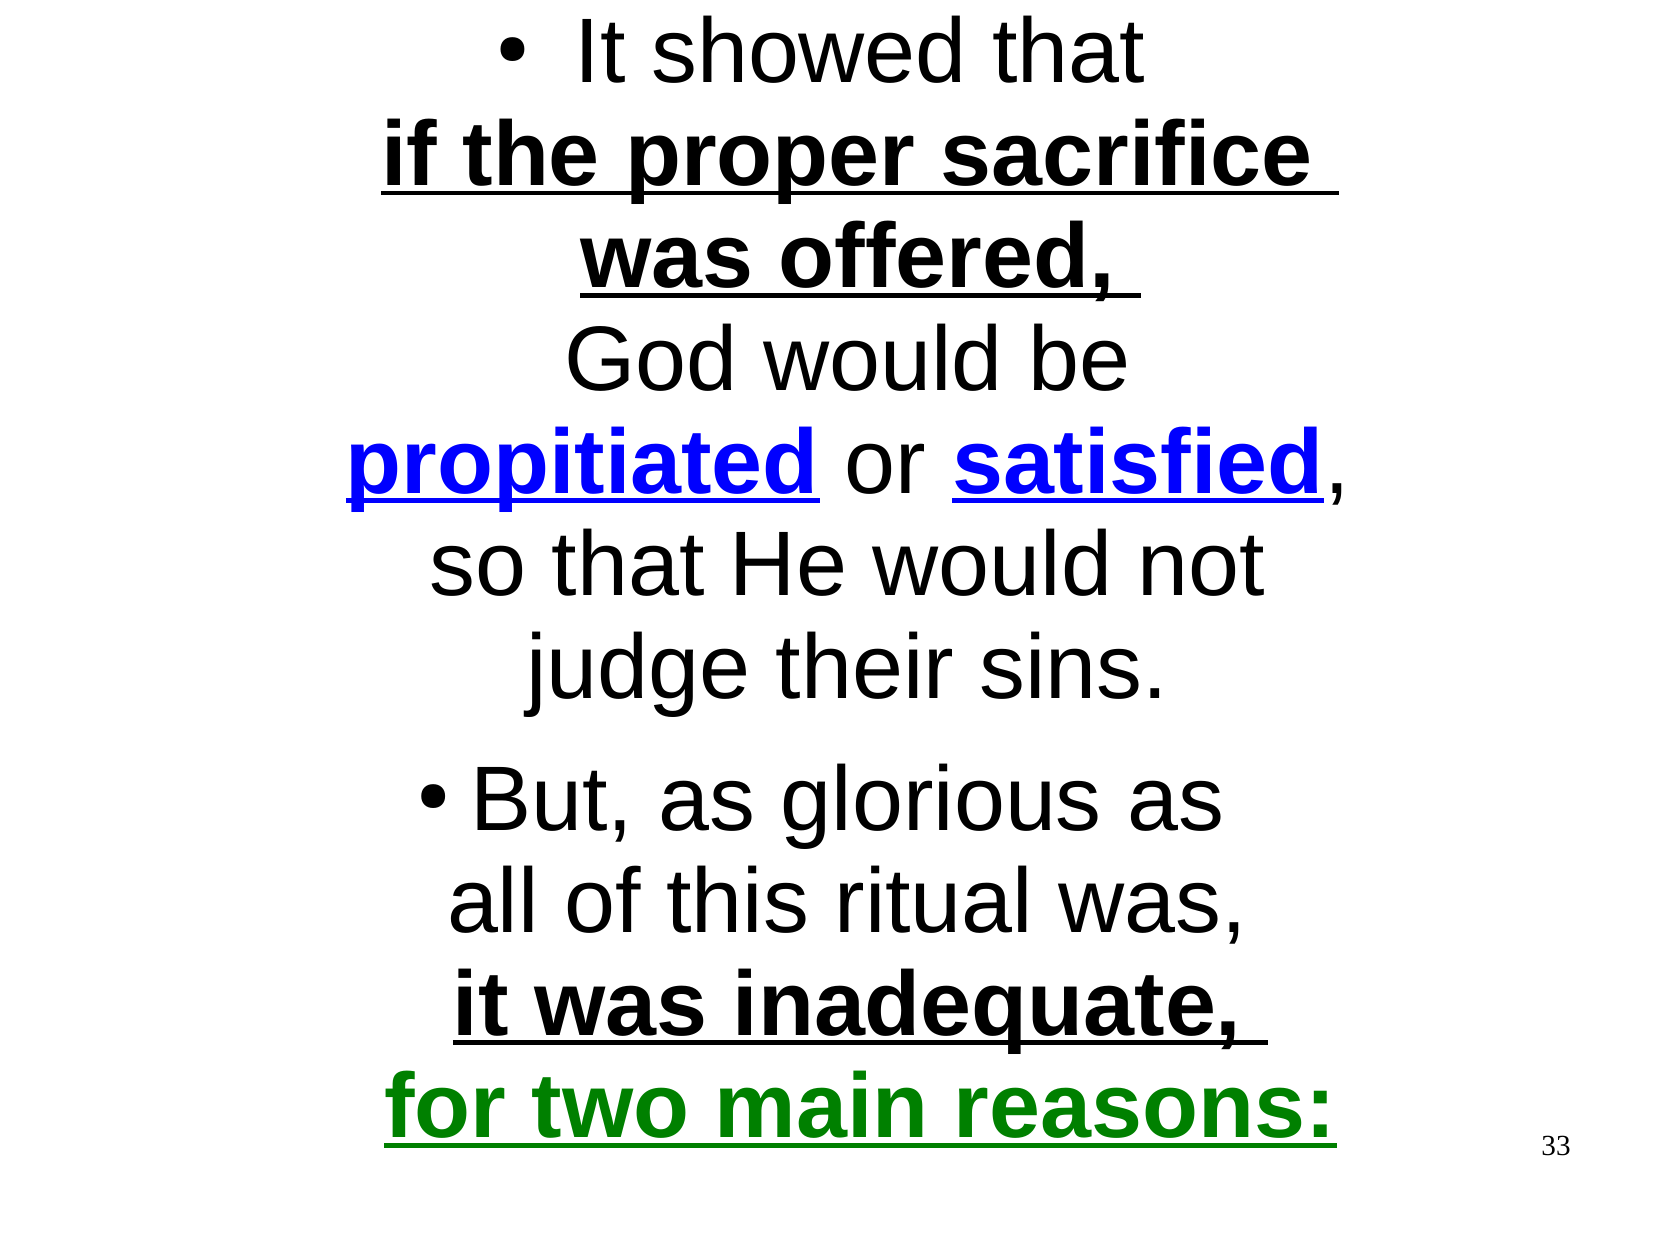

# It showed that if the proper sacrifice was offered, God would be propitiated or satisfied, so that He would not judge their sins.
But, as glorious as
all of this ritual was,
it was inadequate,
for two main reasons:
33